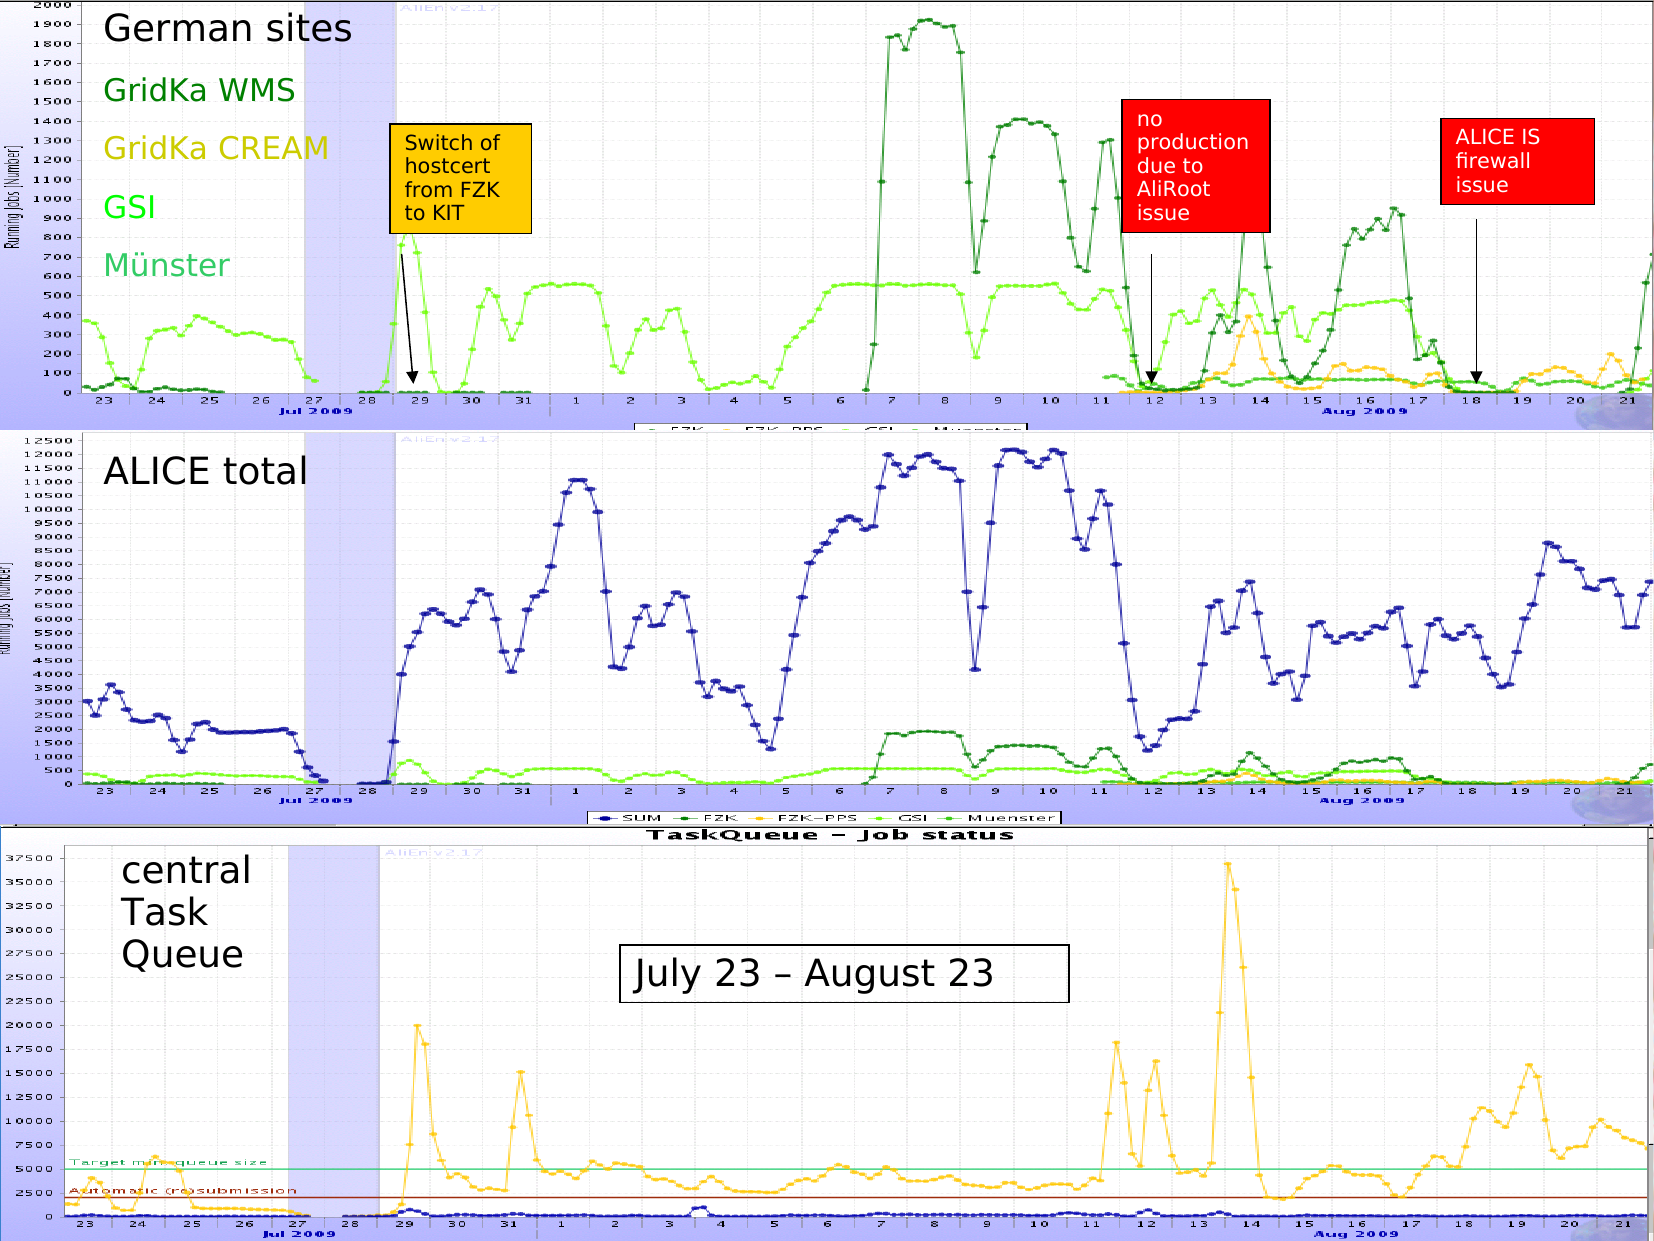

German sites
GridKa WMS
GridKa CREAM
GSI
Münster
no production due to AliRoot issue
ALICE IS firewall issue
Switch of hostcert from FZK to KIT
ALICE total
central Task Queue
July 23 – August 23